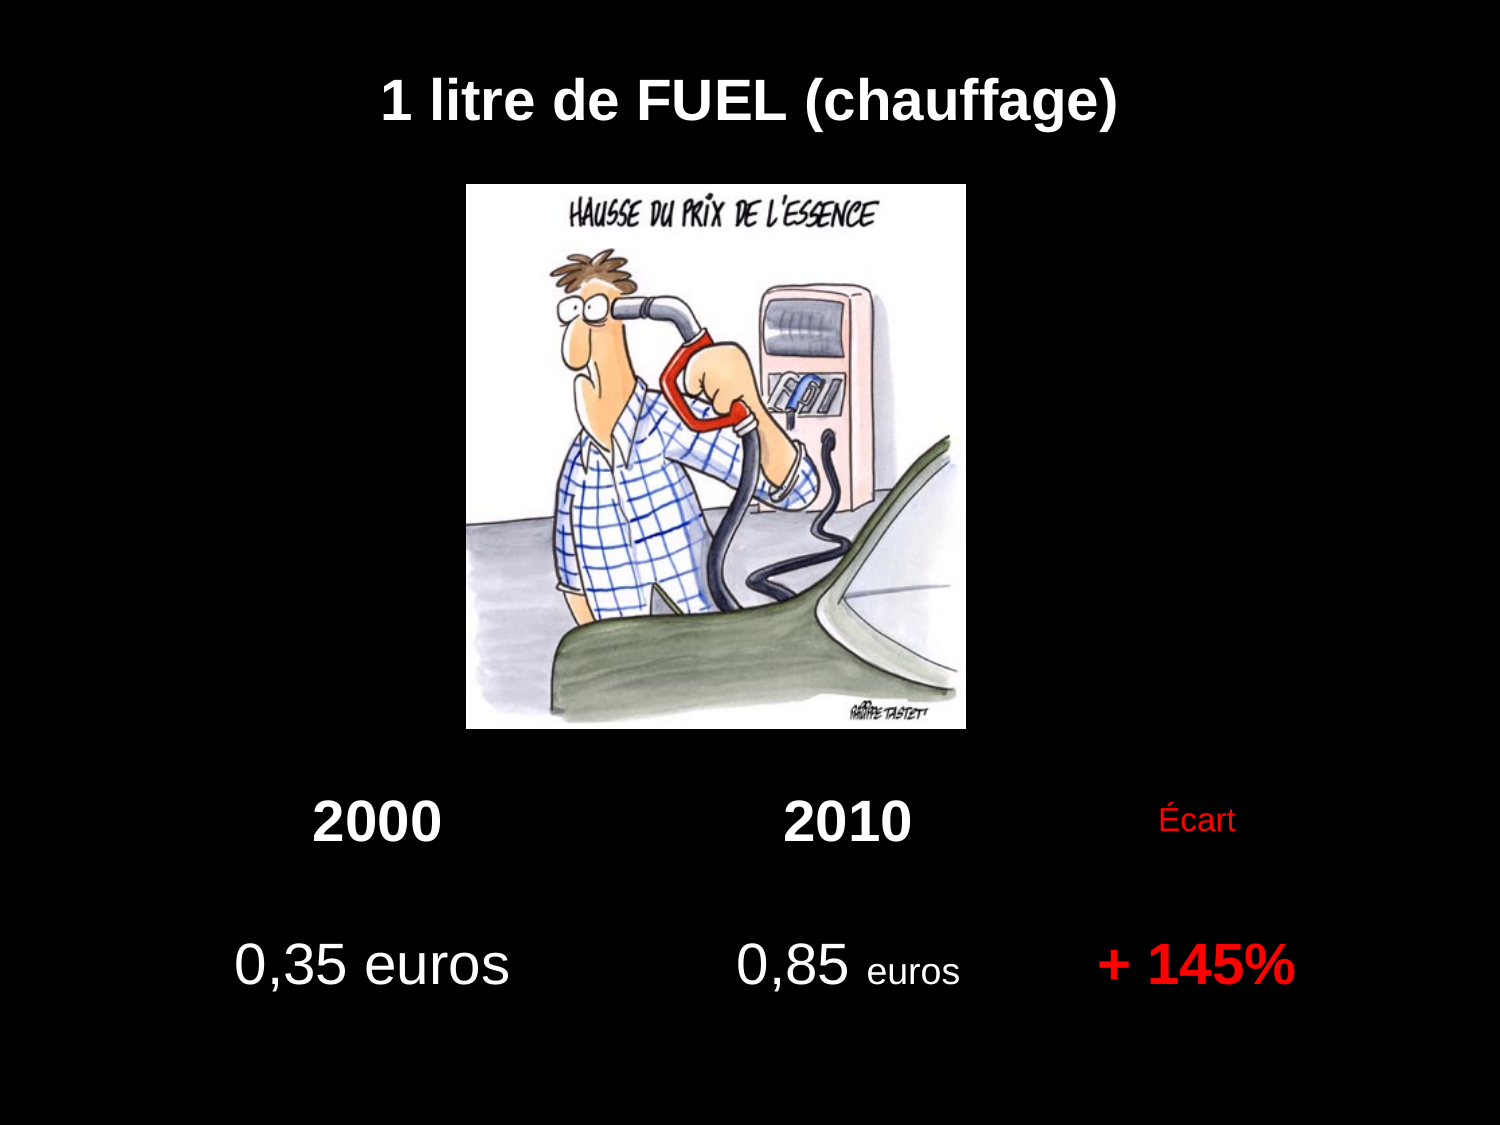

1 litre de FUEL (chauffage)
| 2000 | 2010 | Écart |
| --- | --- | --- |
| 0,35 euros | 0,85 euros | + 145% |